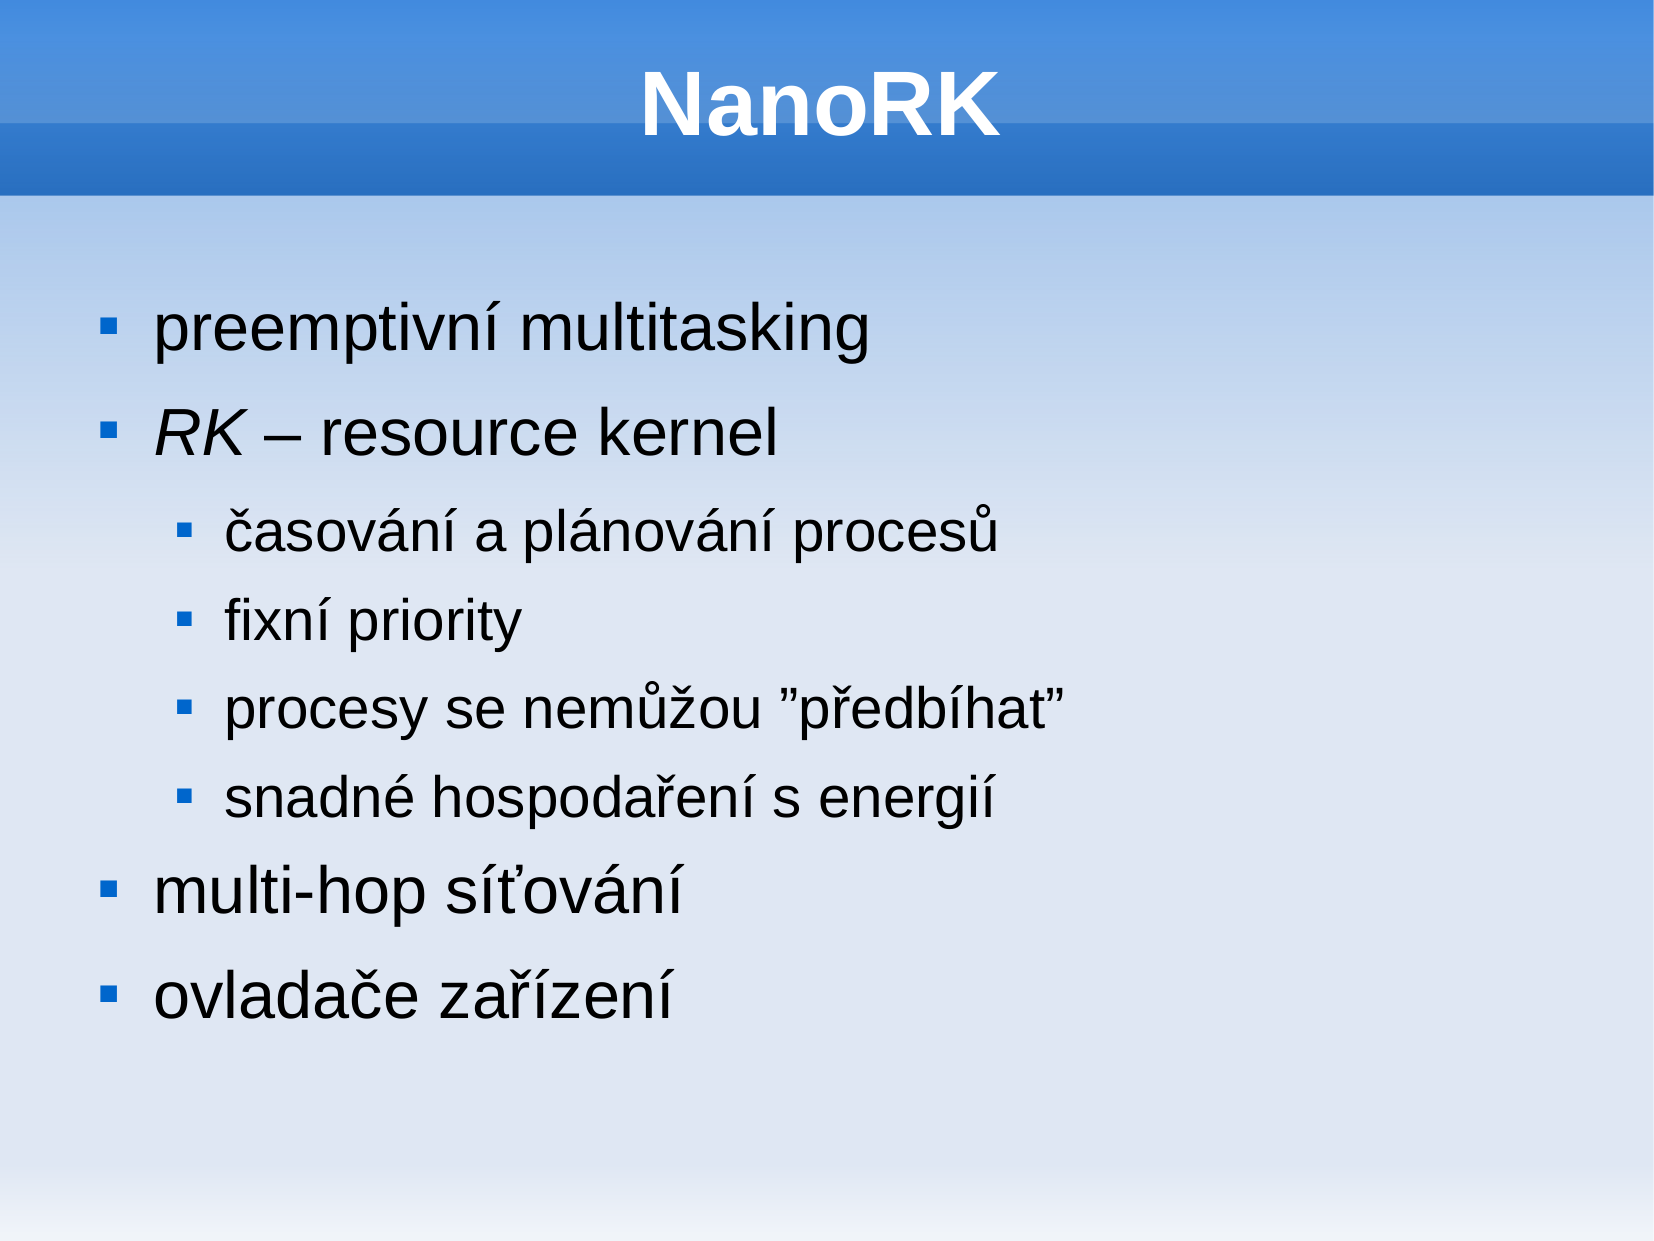

# NanoRK
preemptivní multitasking
RK – resource kernel
časování a plánování procesů
fixní priority
procesy se nemůžou ”předbíhat”
snadné hospodaření s energií
multi-hop síťování
ovladače zařízení